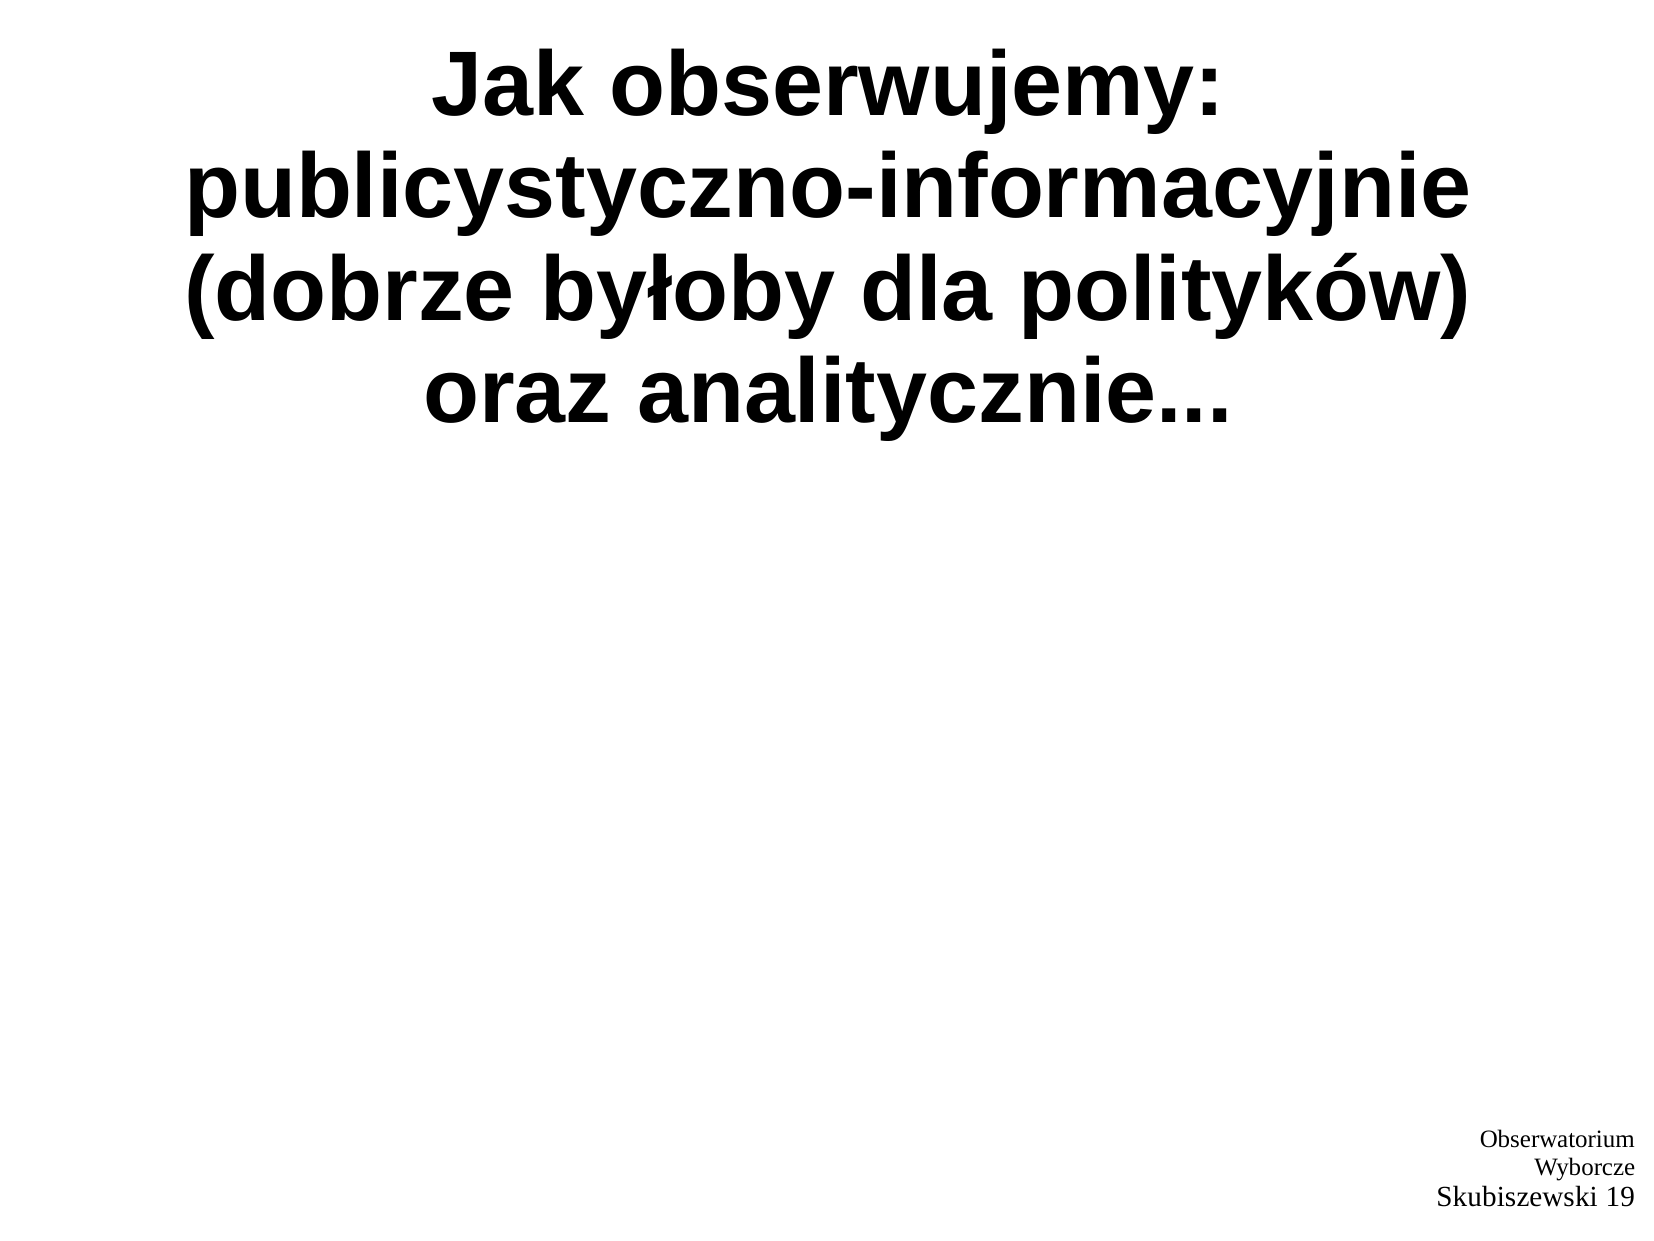

# Jak obserwujemy: publicystyczno-informacyjnie (dobrze byłoby dla polityków) oraz analitycznie...
19